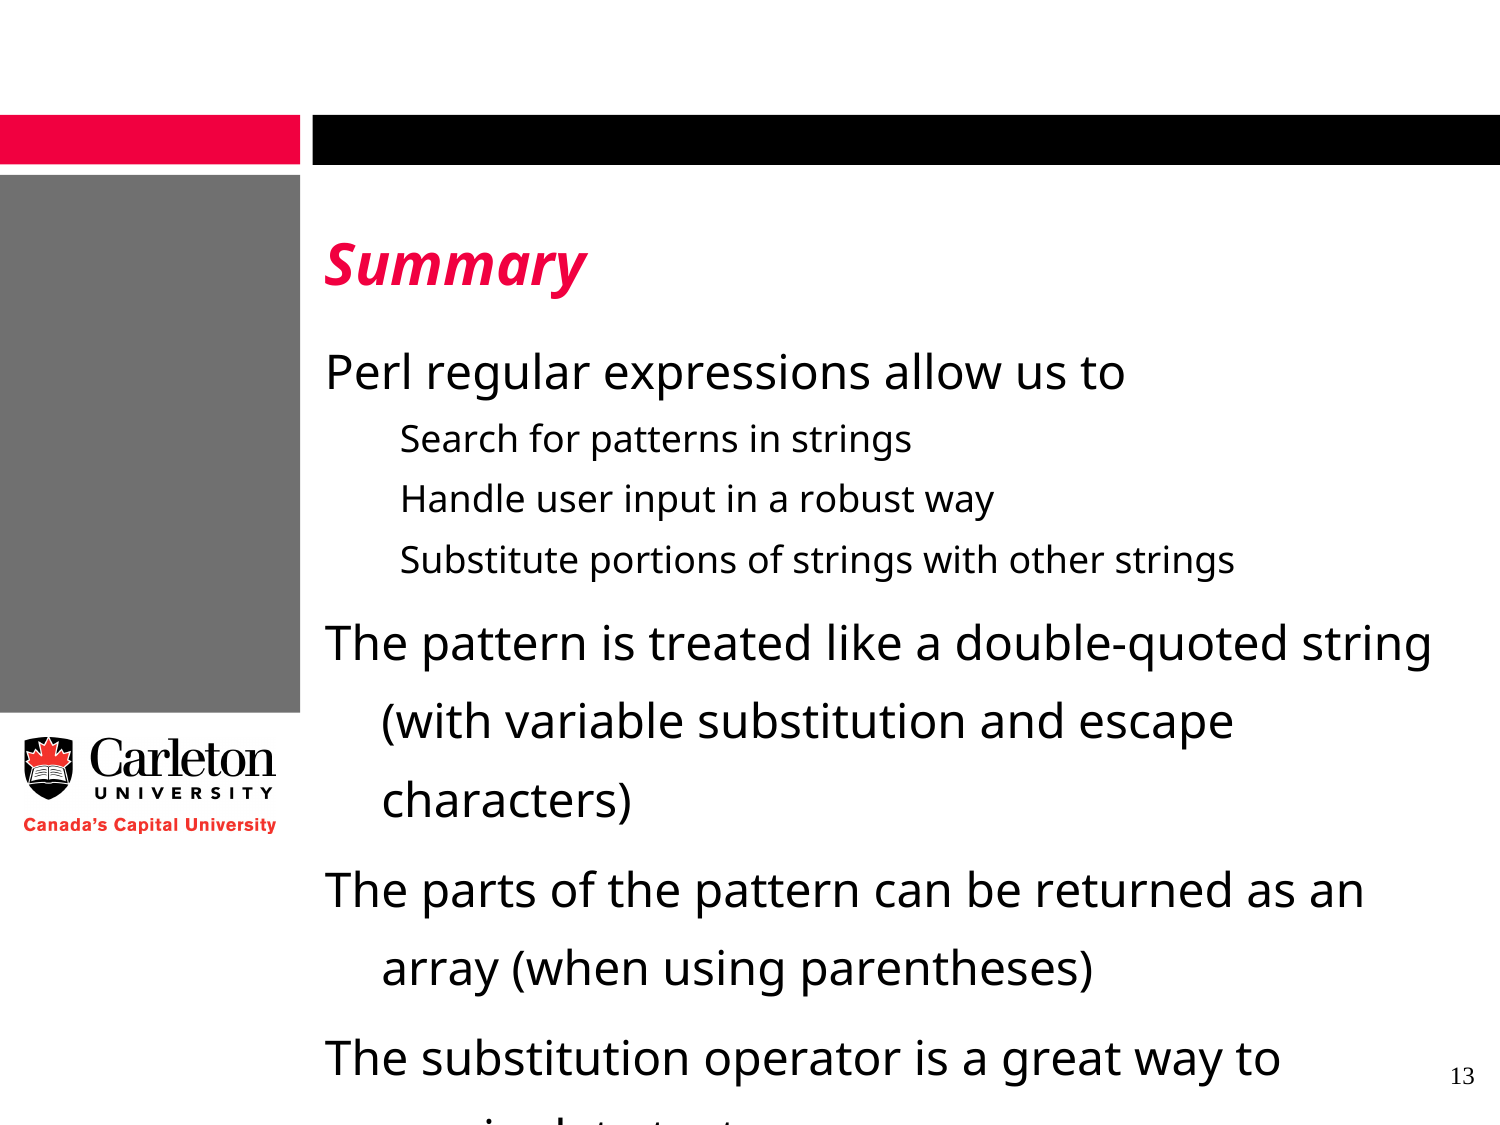

# Summary
Perl regular expressions allow us to
Search for patterns in strings
Handle user input in a robust way
Substitute portions of strings with other strings
The pattern is treated like a double-quoted string (with variable substitution and escape characters)
The parts of the pattern can be returned as an array (when using parentheses)
The substitution operator is a great way to manipulate text
See Chapter 9 of Perl 5 Tutorial for more info.
13